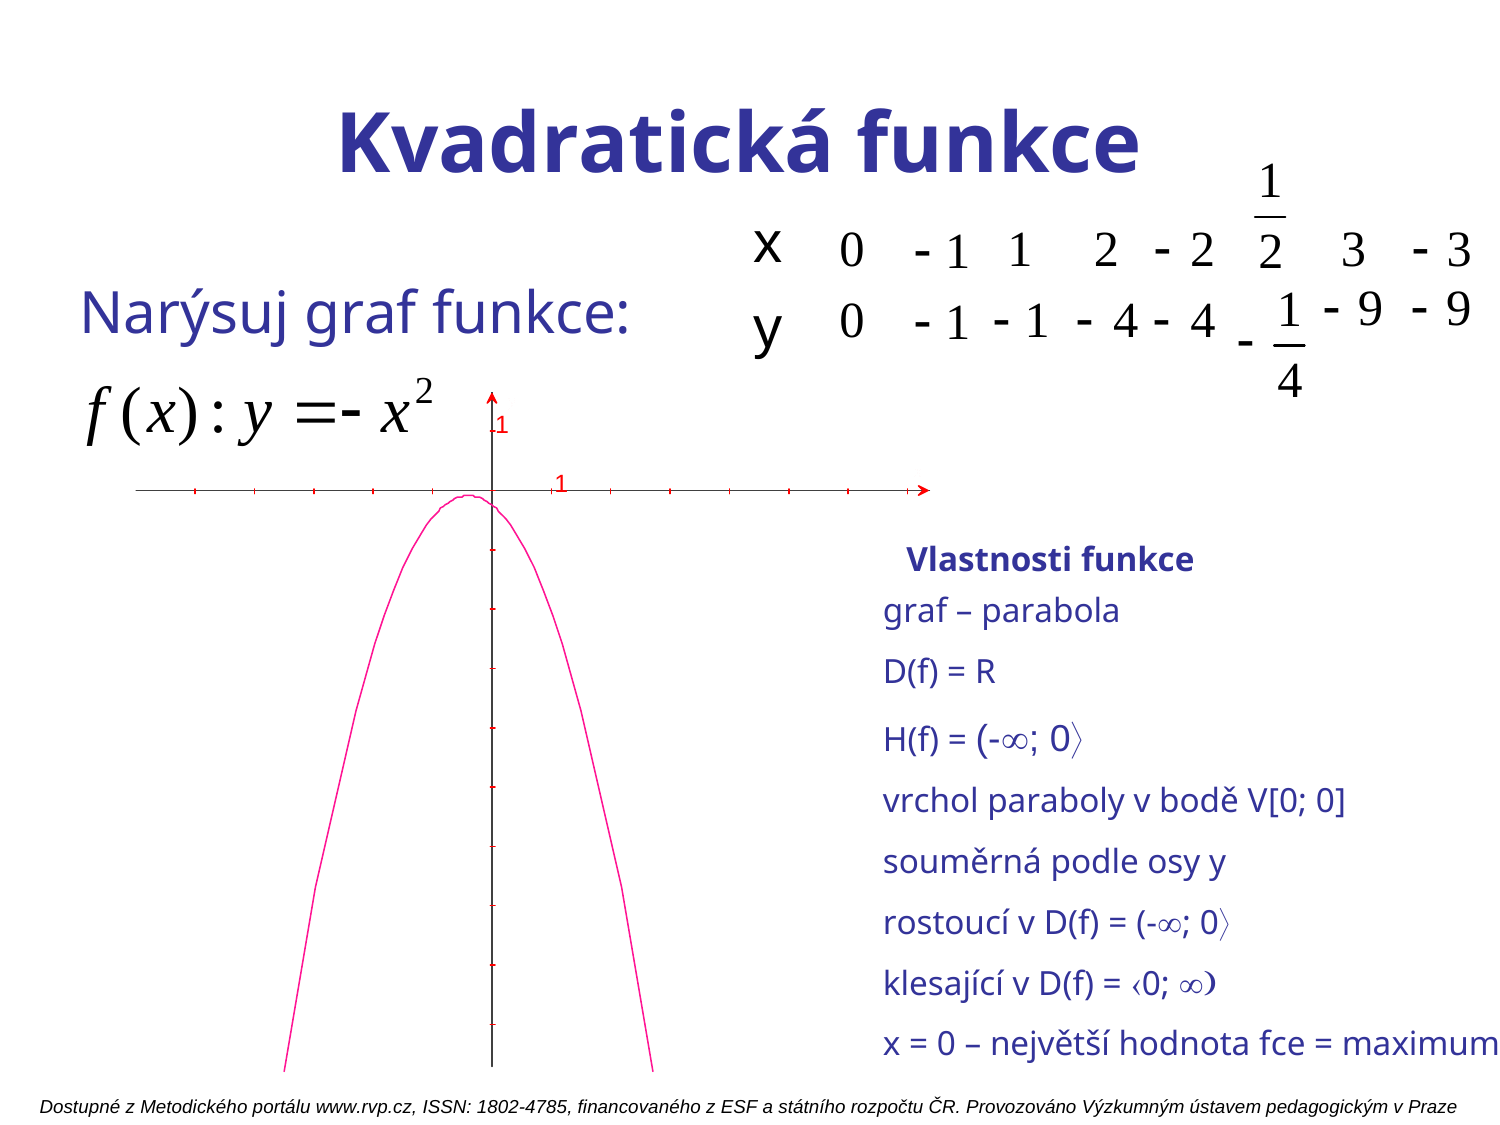

Kvadratická funkce
| x | | | | | | | | |
| --- | --- | --- | --- | --- | --- | --- | --- | --- |
| y | | | | | | | | |
Narýsuj graf funkce:
Vlastnosti funkce
graf – parabola
D(f) = R
H(f) = (-; 0
vrchol paraboly v bodě V[0; 0]
souměrná podle osy y
rostoucí v D(f) = (-; 0
klesající v D(f) = 0; 
x = 0 – největší hodnota fce = maximum
Dostupné z Metodického portálu www.rvp.cz, ISSN: 1802-4785, financovaného z ESF a státního rozpočtu ČR. Provozováno Výzkumným ústavem pedagogickým v Praze